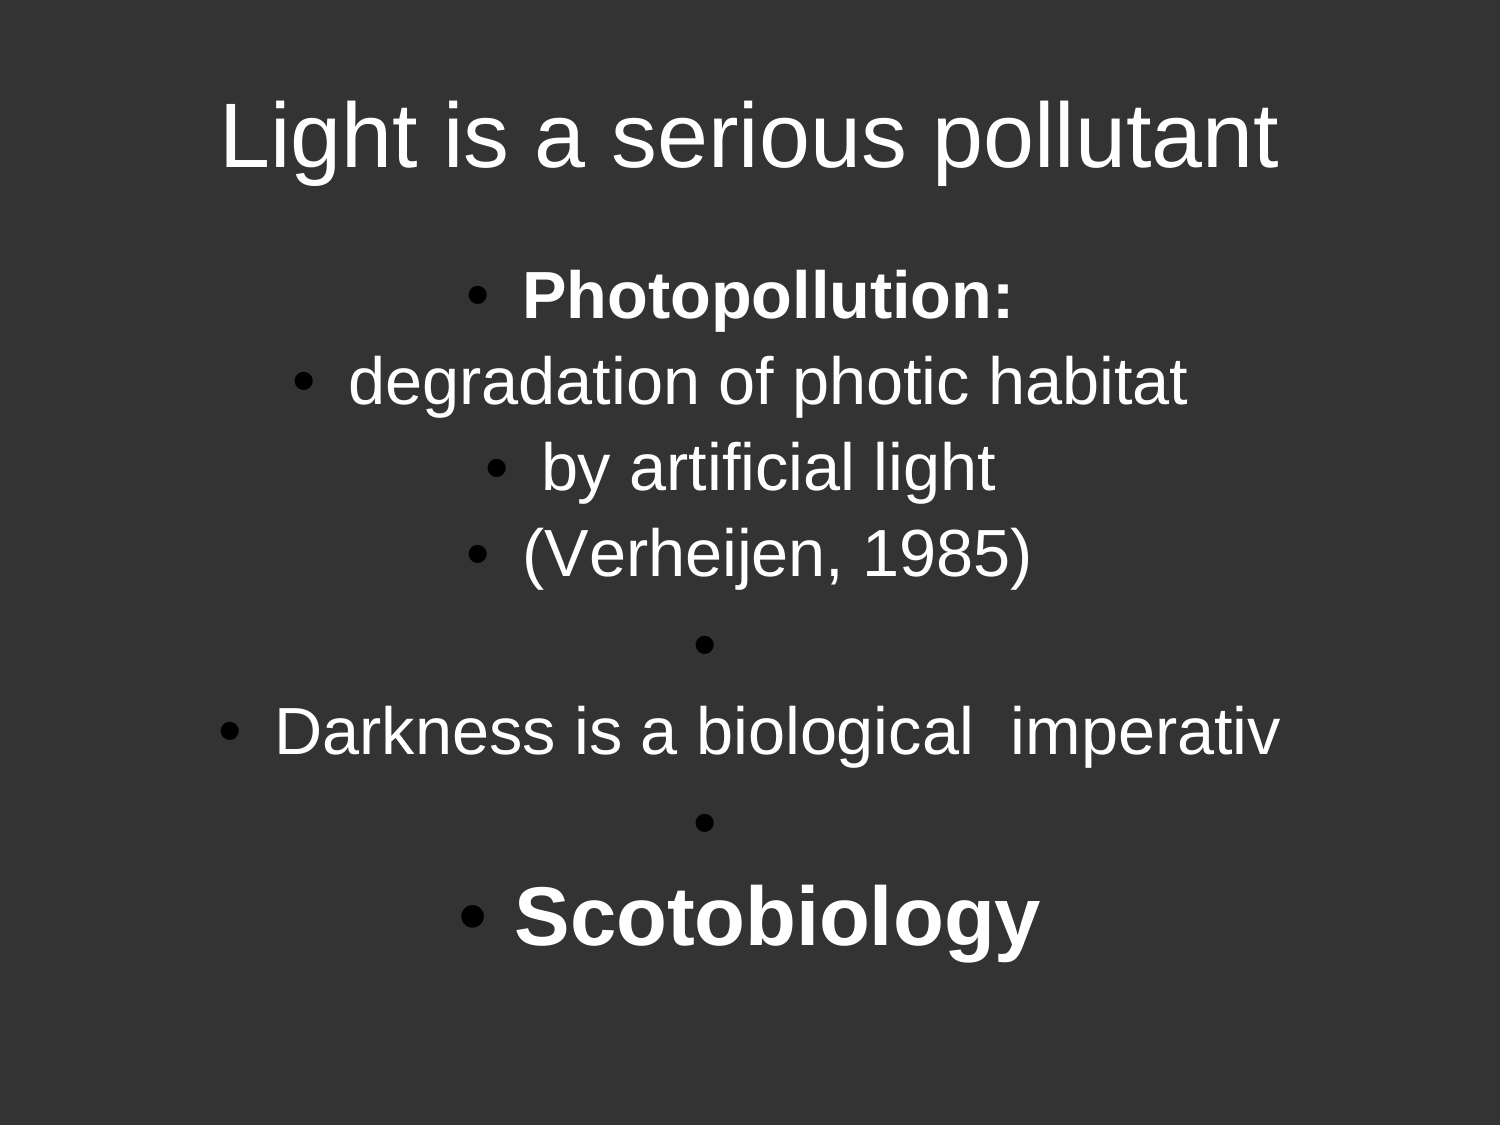

# Light is a serious pollutant
Photopollution:
degradation of photic habitat
by artificial light
(Verheijen, 1985)
Darkness is a biological imperativ
Scotobiology